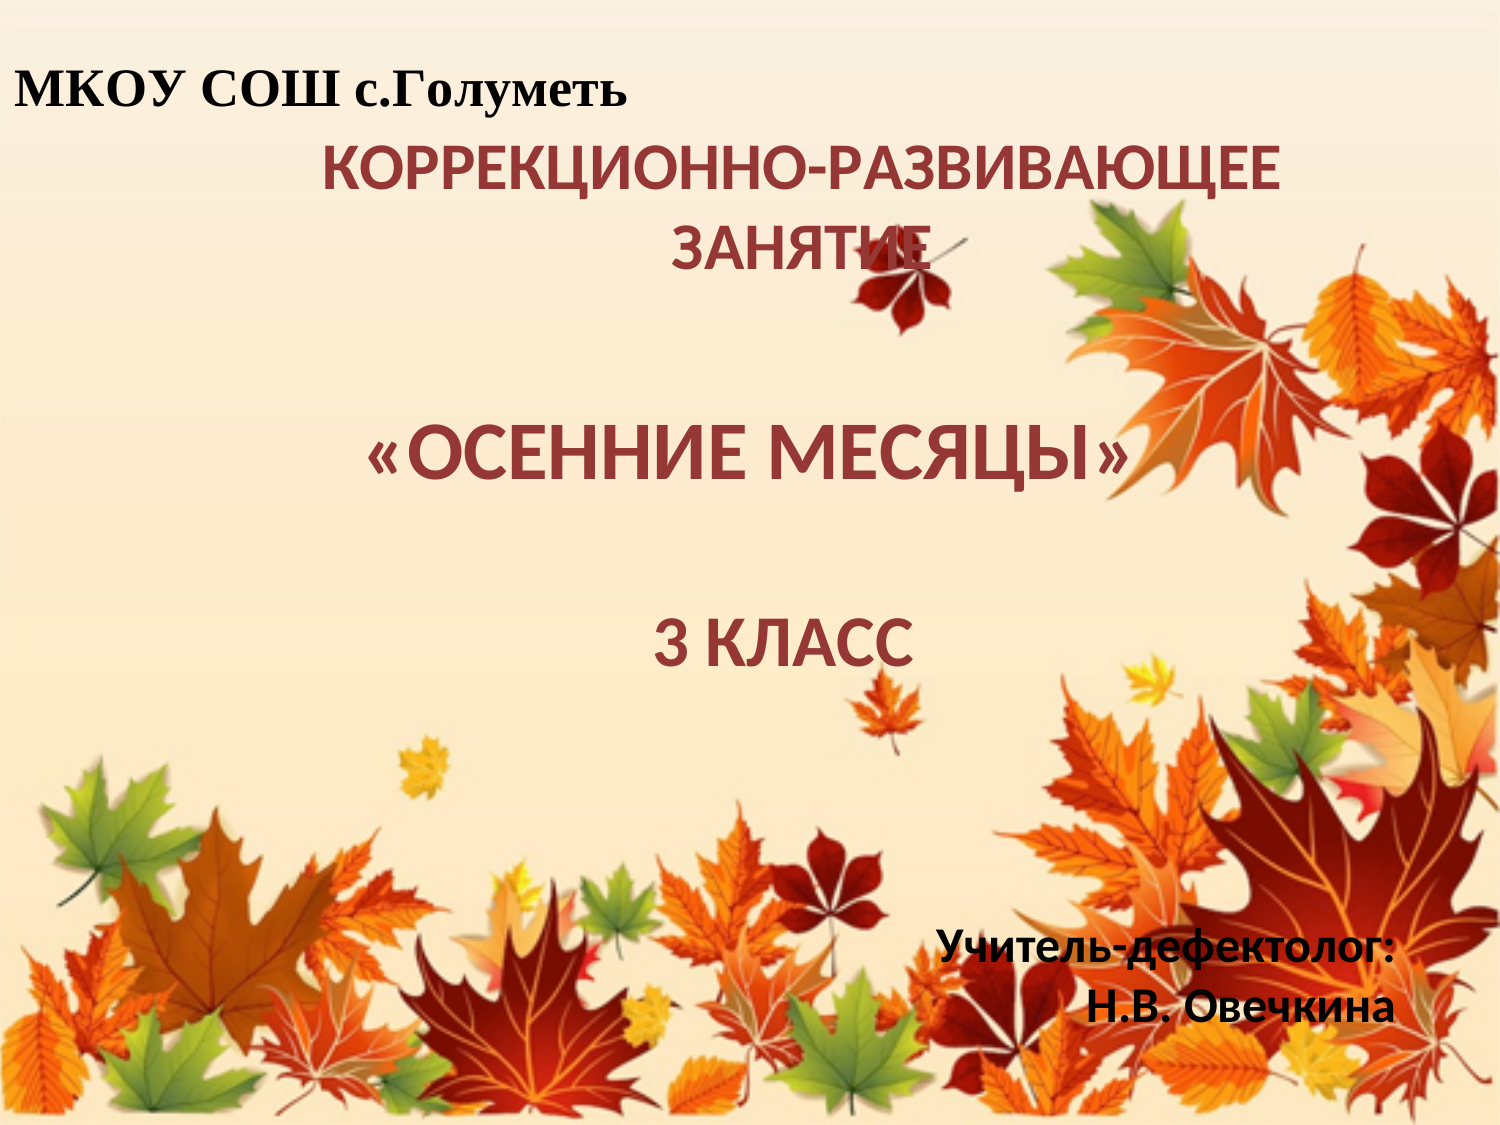

МКОУ СОШ с.Голуметь
КОРРЕКЦИОННО-РАЗВИВАЮЩЕЕ ЗАНЯТИЕ
«ОСЕННИЕ МЕСЯЦЫ»
3 КЛАСС
Учитель-дефектолог: Н.В. Овечкина